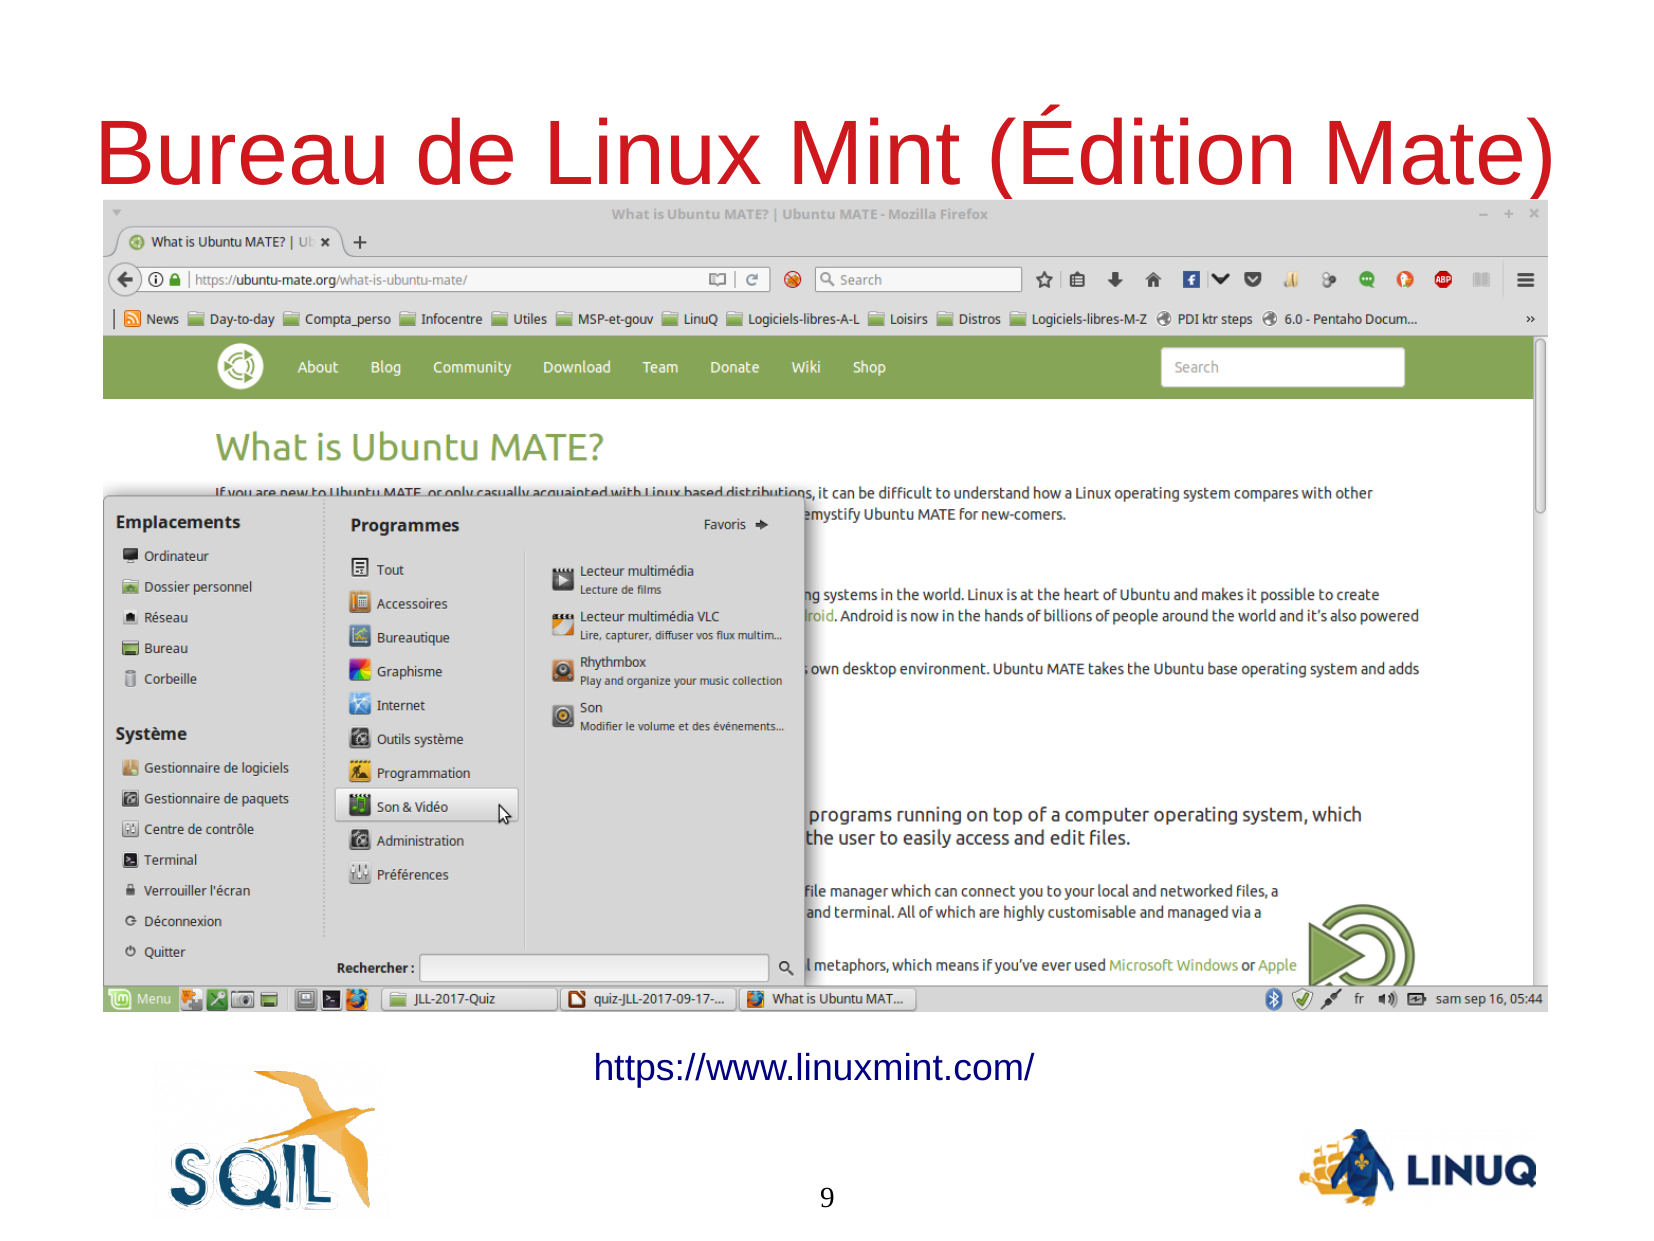

# Bureau de Linux Mint (Édition Mate)
https://www.linuxmint.com/